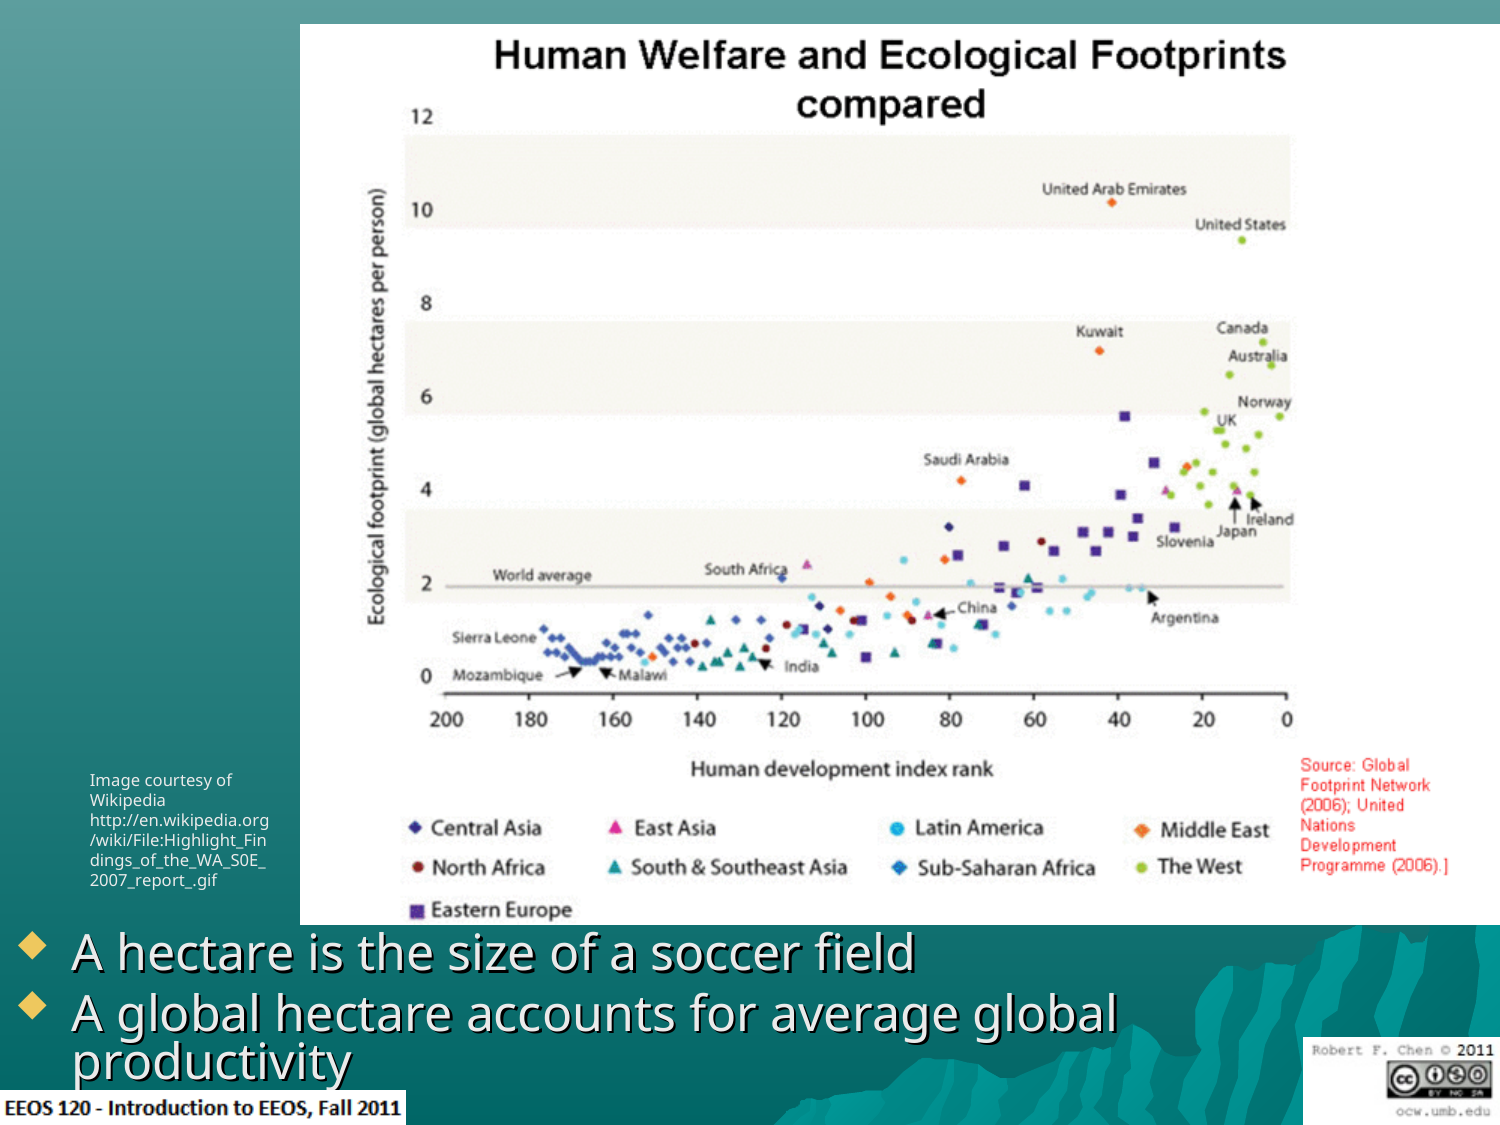

Image courtesy of Wikipedia http://en.wikipedia.org/wiki/File:Highlight_Findings_of_the_WA_S0E_2007_report_.gif
# A hectare is the size of a soccer field
A global hectare accounts for average global productivity